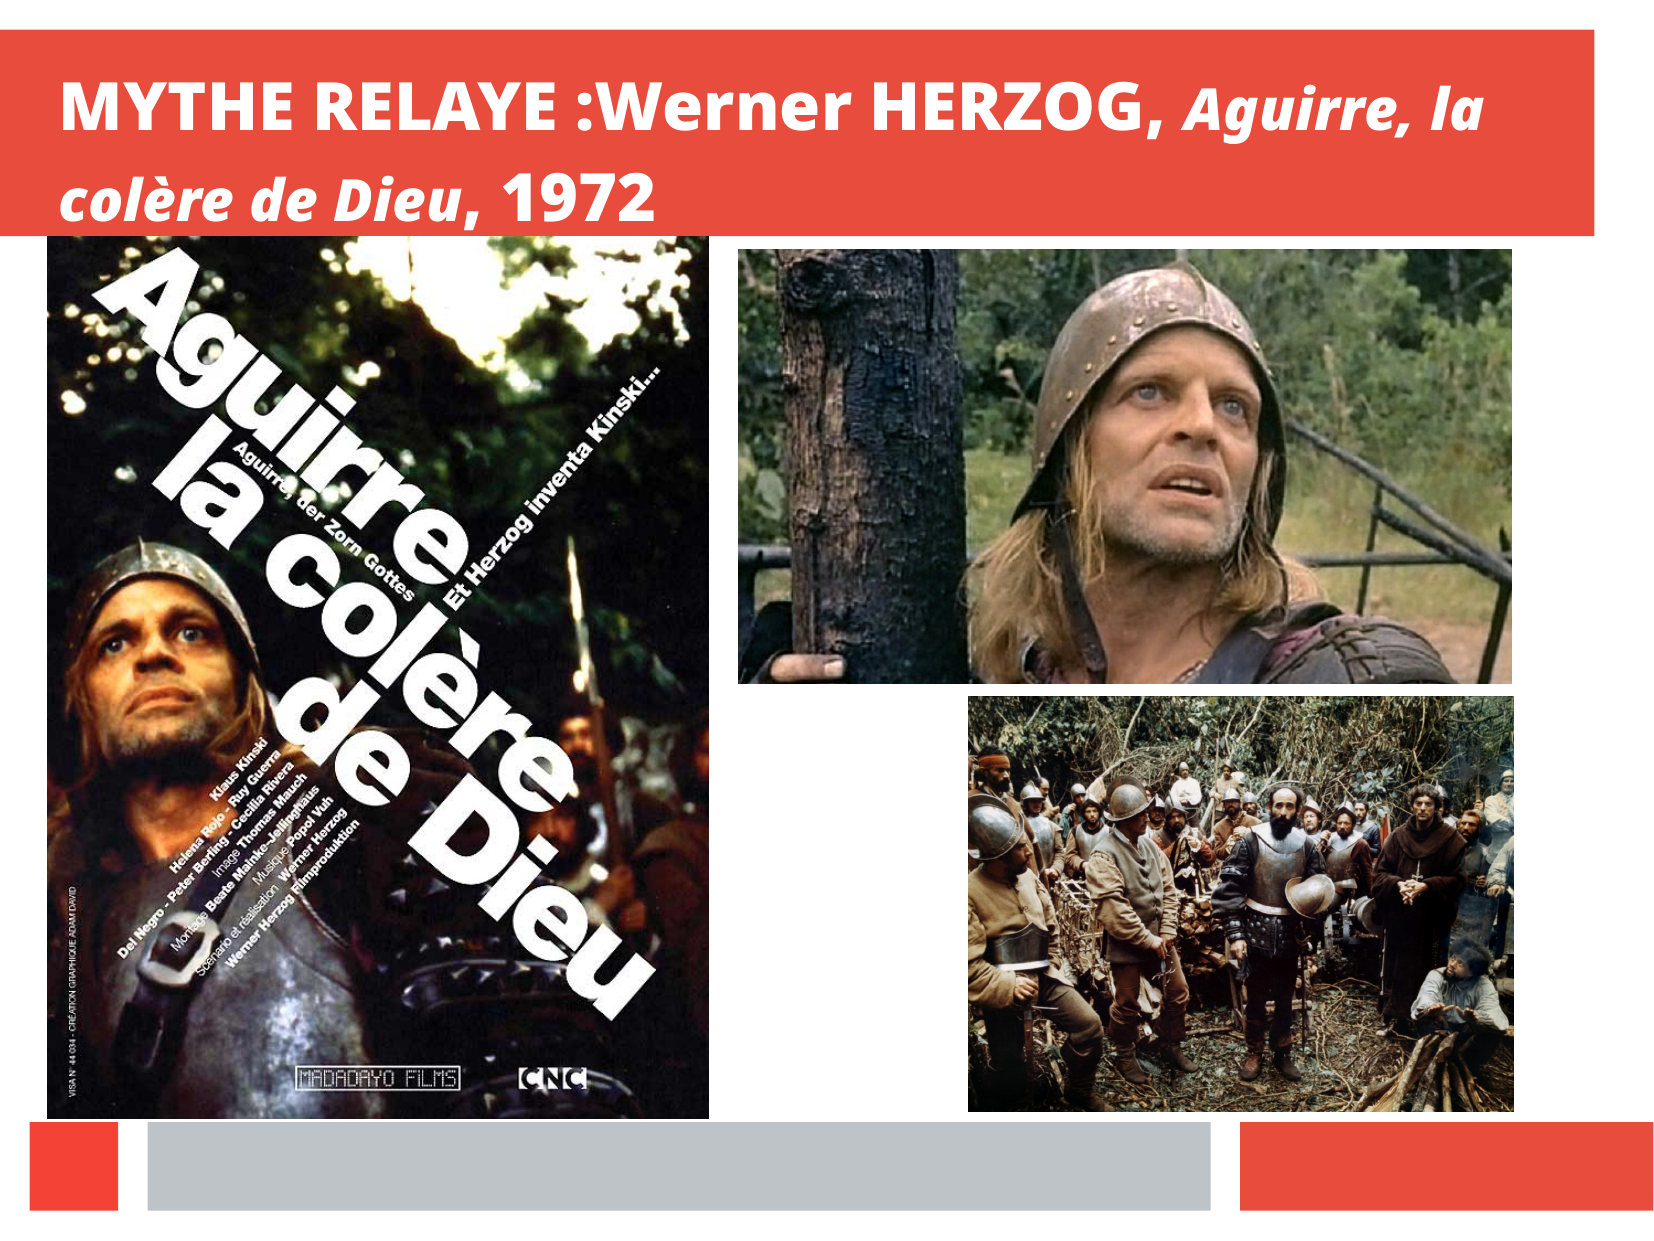

# MYTHE RELAYE :Werner HERZOG, Aguirre, la colère de Dieu, 1972